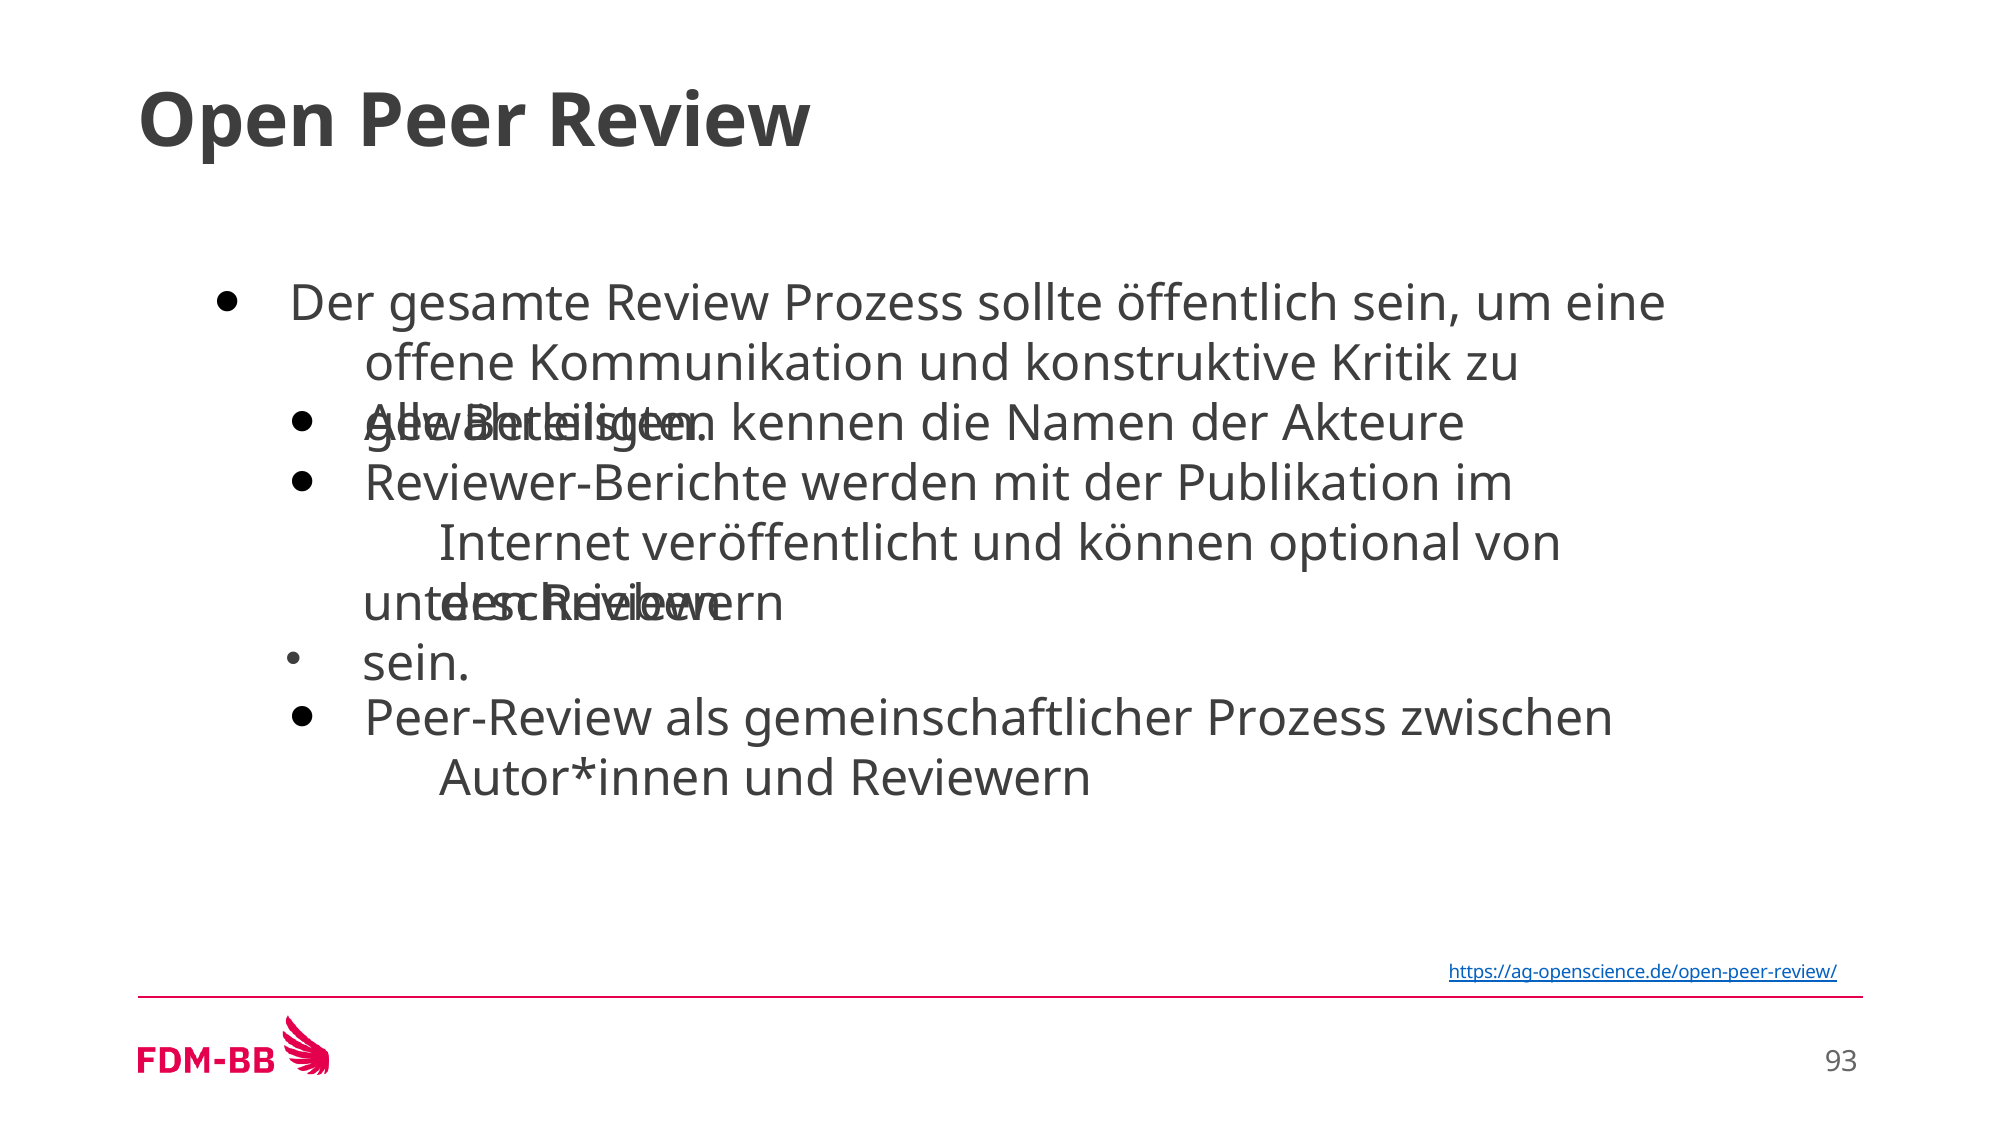

# Open Peer Review
Der gesamte Review Prozess sollte öffentlich sein, um eine offene Kommunikation und konstruktive Kritik zu gewährleisten.
Alle Beteiligten kennen die Namen der Akteure
Reviewer-Berichte werden mit der Publikation im Internet veröffentlicht und können optional von den Reviewern
Peer-Review als gemeinschaftlicher Prozess zwischen Autor*innen und Reviewern
unterschrieben sein.
https://ag-openscience.de/open-peer-review/
52